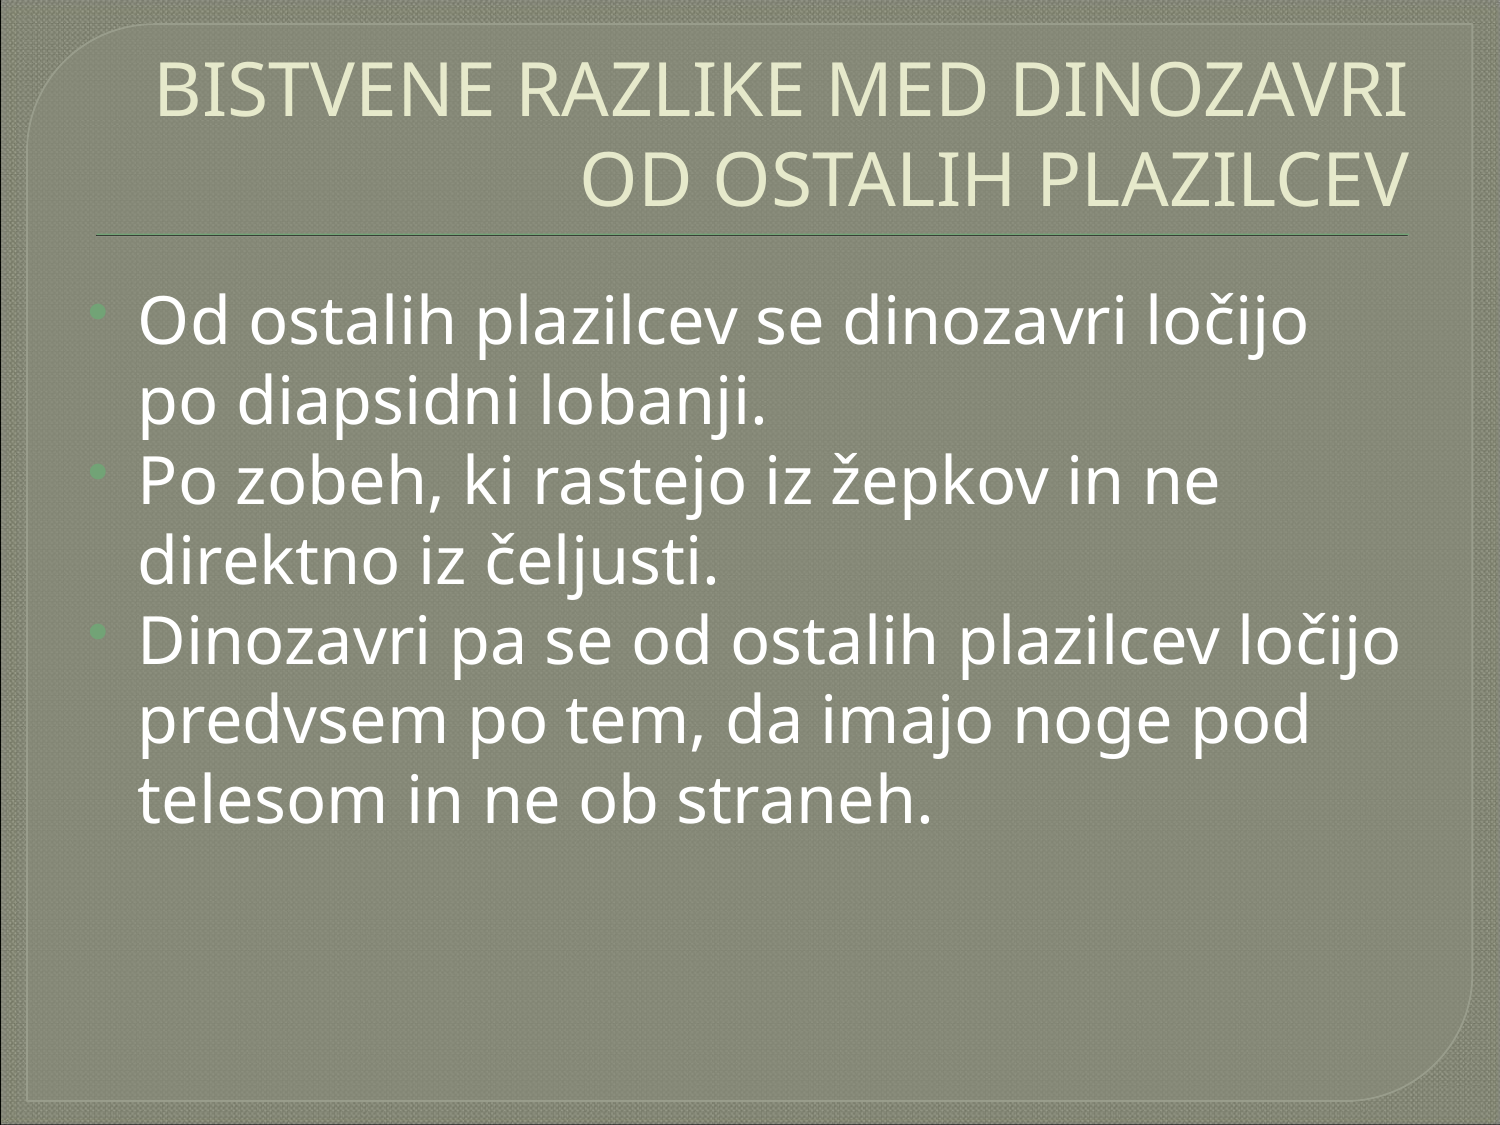

# BISTVENE RAZLIKE MED DINOZAVRI OD OSTALIH PLAZILCEV
Od ostalih plazilcev se dinozavri ločijo po diapsidni lobanji.
Po zobeh, ki rastejo iz žepkov in ne direktno iz čeljusti.
Dinozavri pa se od ostalih plazilcev ločijo predvsem po tem, da imajo noge pod telesom in ne ob straneh.